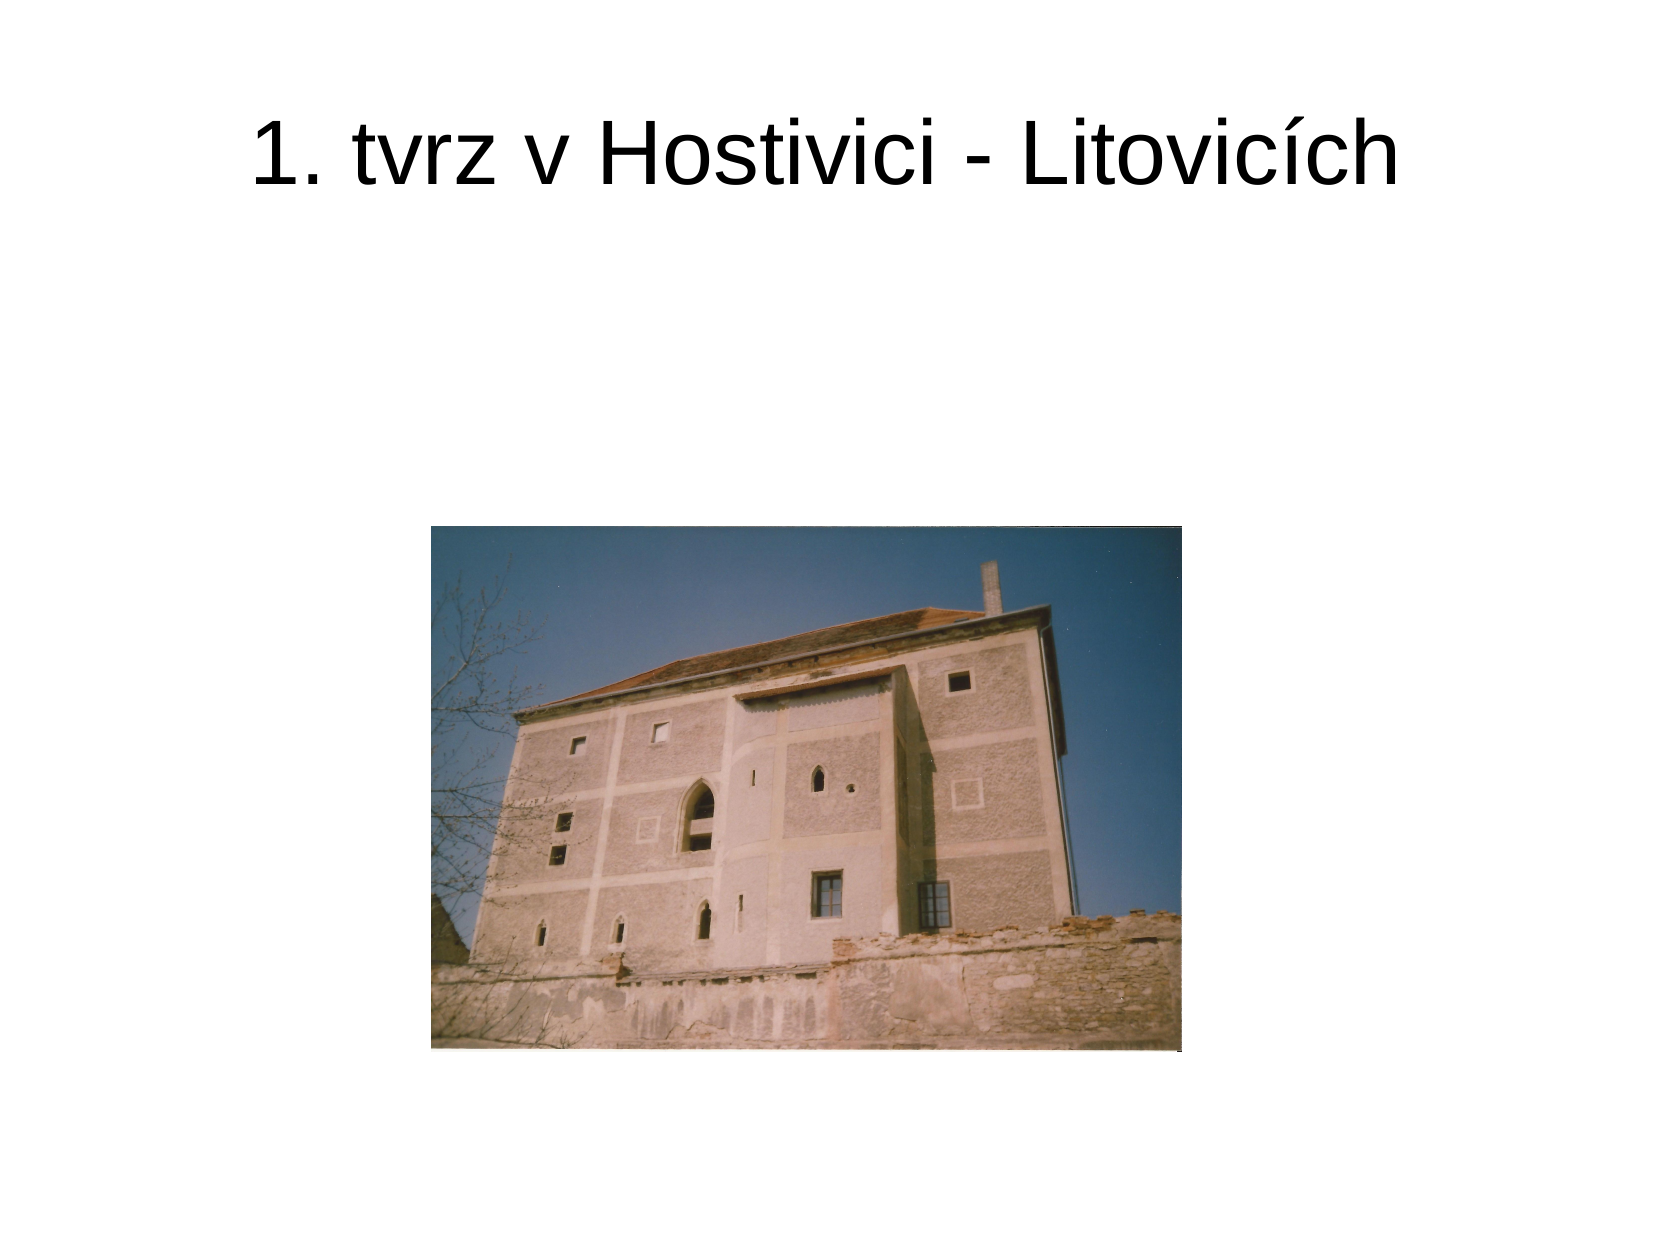

# 1. tvrz v Hostivici - Litovicích